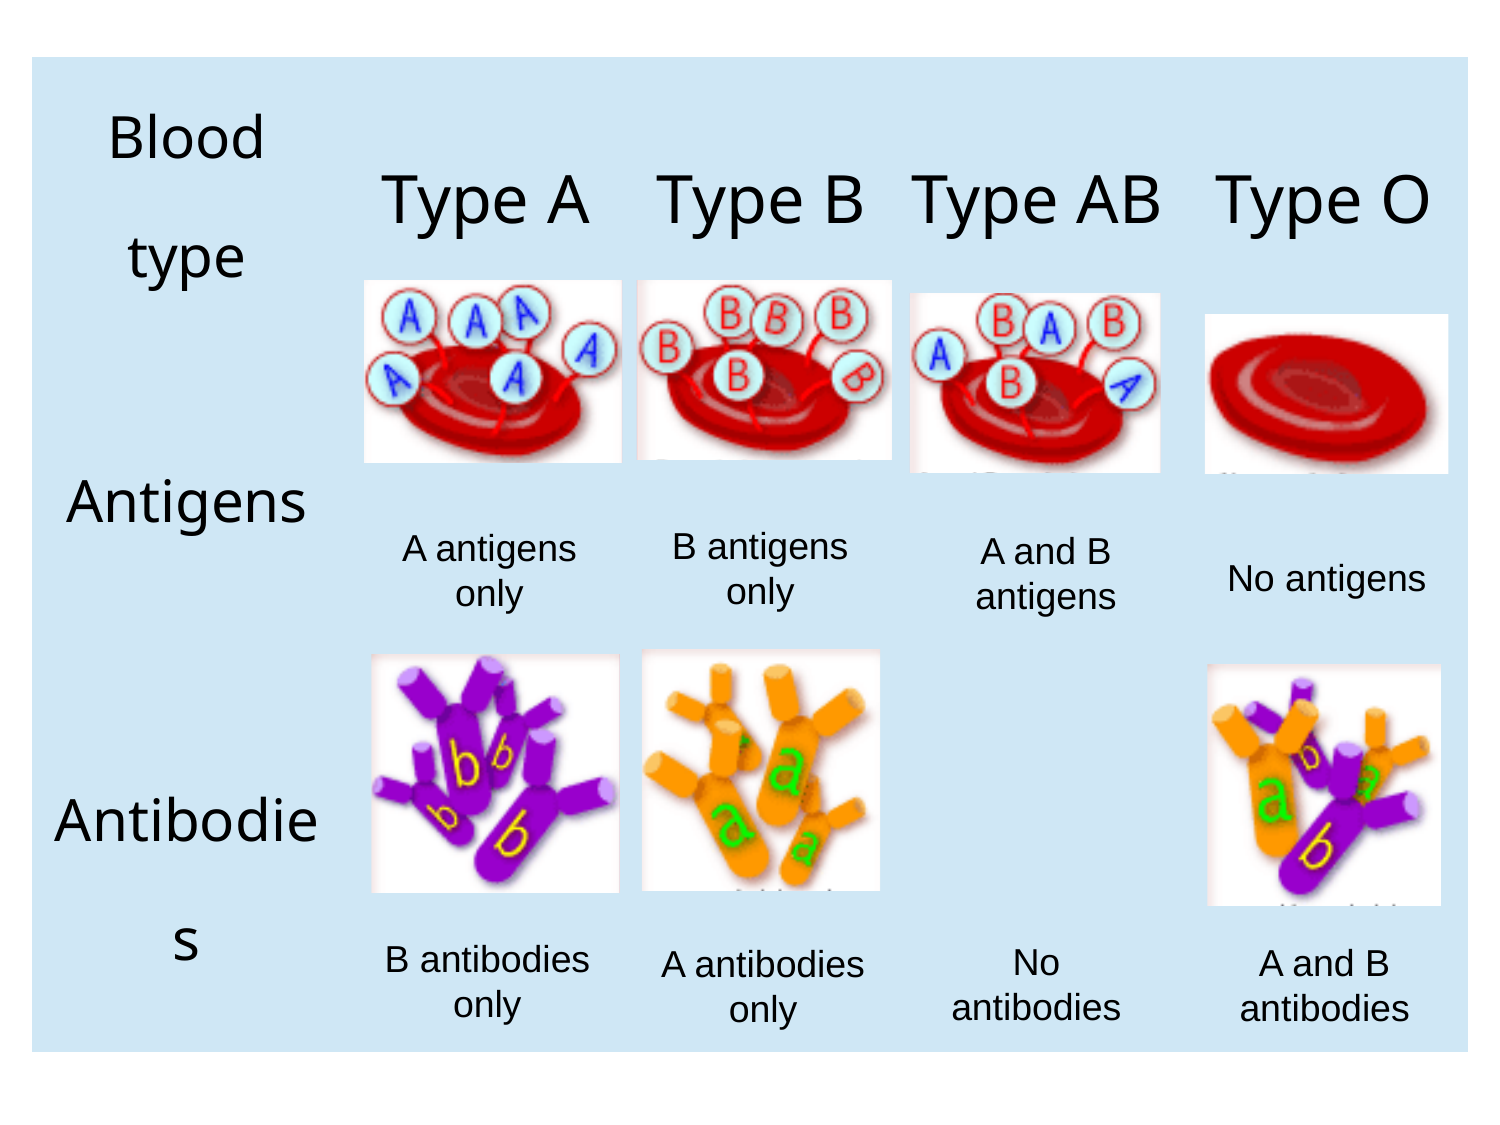

| Blood type | Type A | Type B | Type AB | Type O |
| --- | --- | --- | --- | --- |
| Antigens | | | | |
| Antibodies | | | | |
B antigens only
A antigens only
A and B antigens
No antigens
B antibodies only
No antibodies
A and B antibodies
A antibodies only